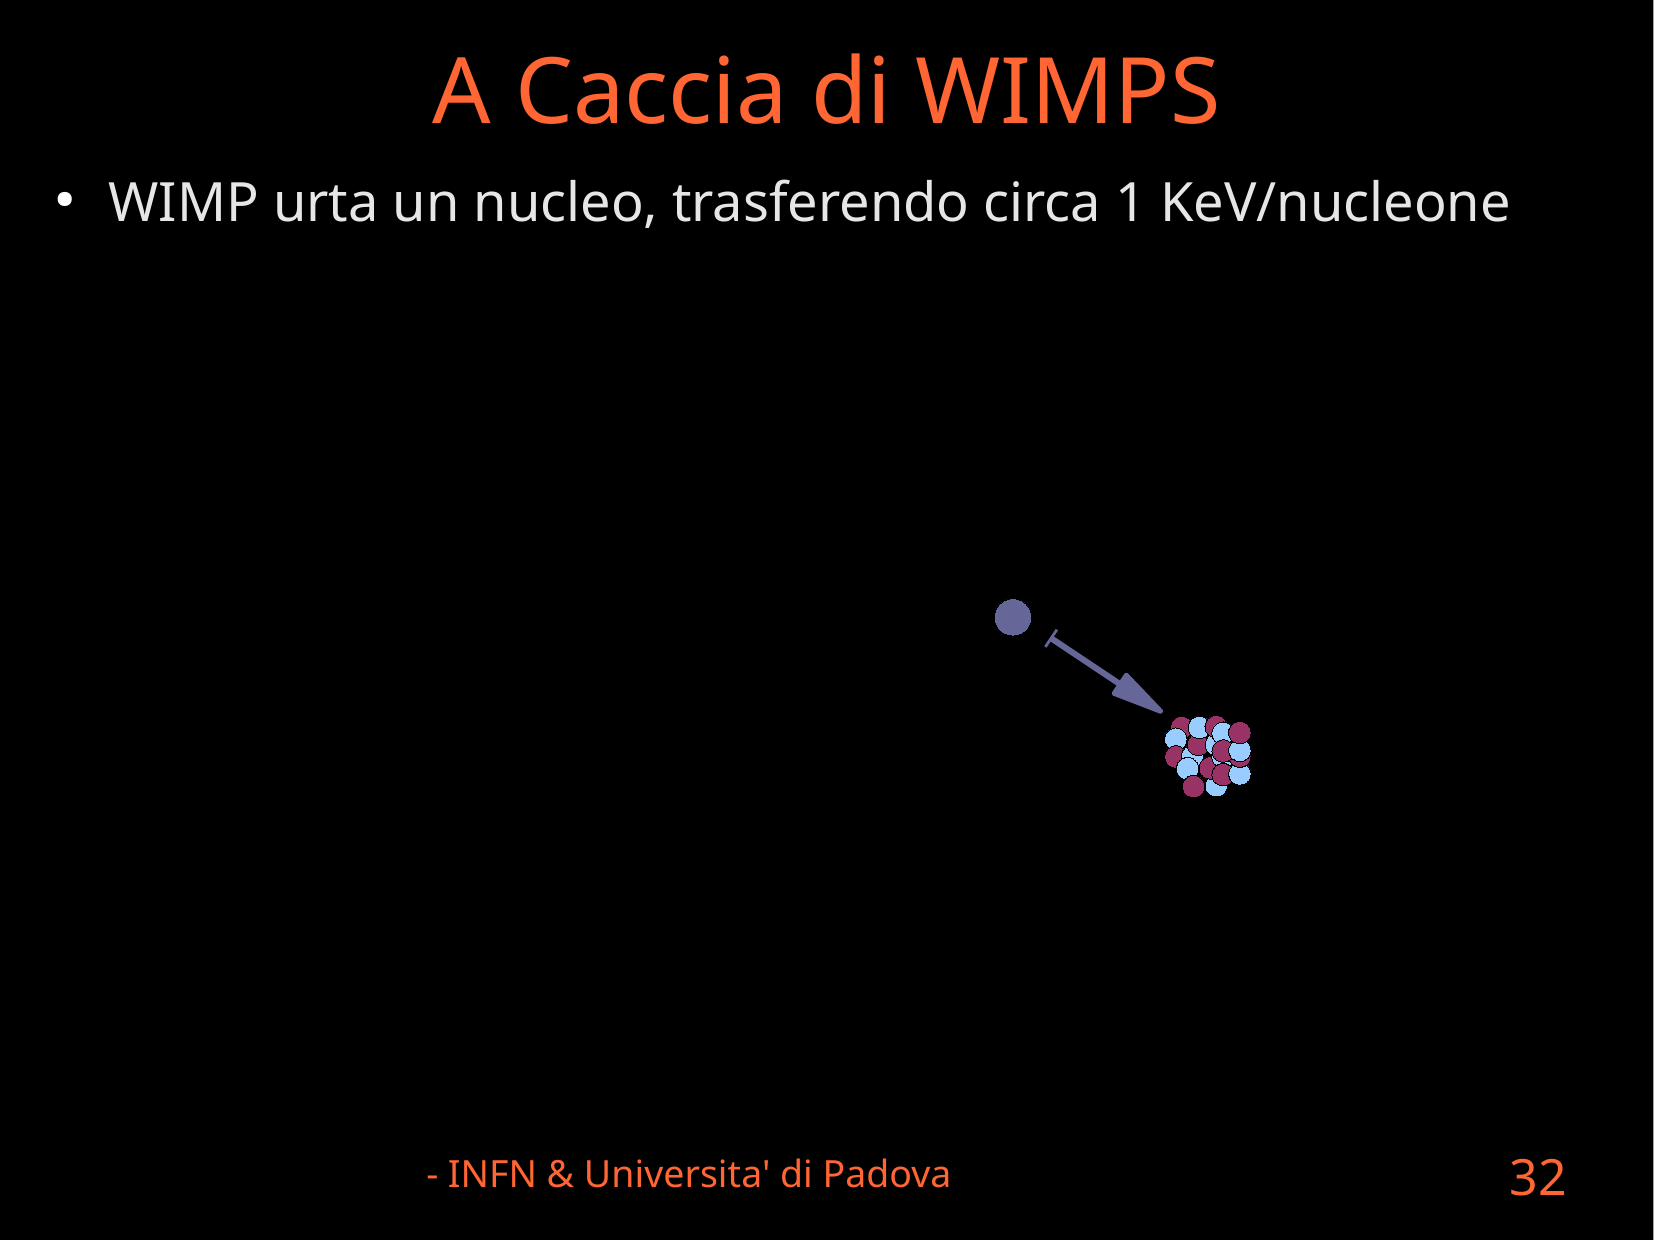

# A Caccia di WIMPS
WIMP urta un nucleo, trasferendo circa 1 KeV/nucleone